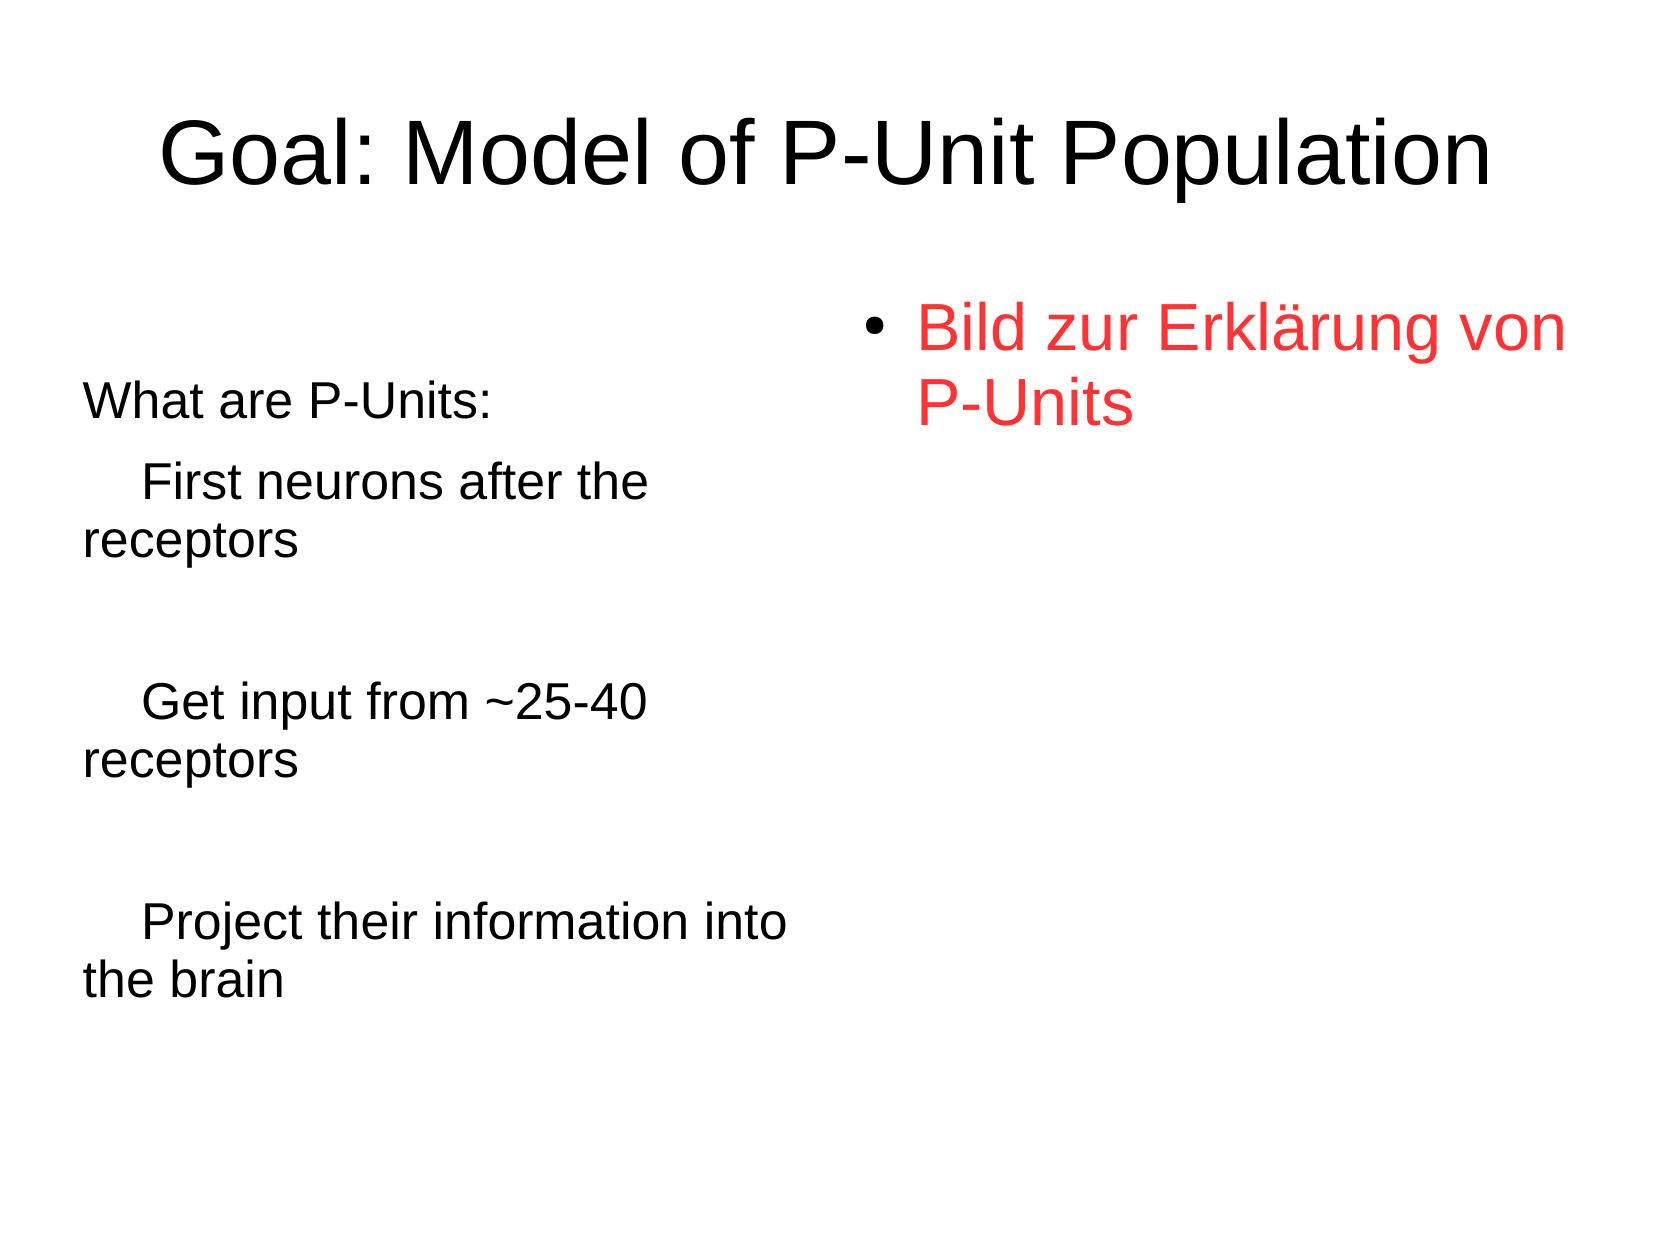

# Goal: Model of P-Unit Population
What are P-Units:
	First neurons after the 	receptors
	Get input from ~25-40 	receptors
 	Project their information into the brain
Bild zur Erklärung von P-Units